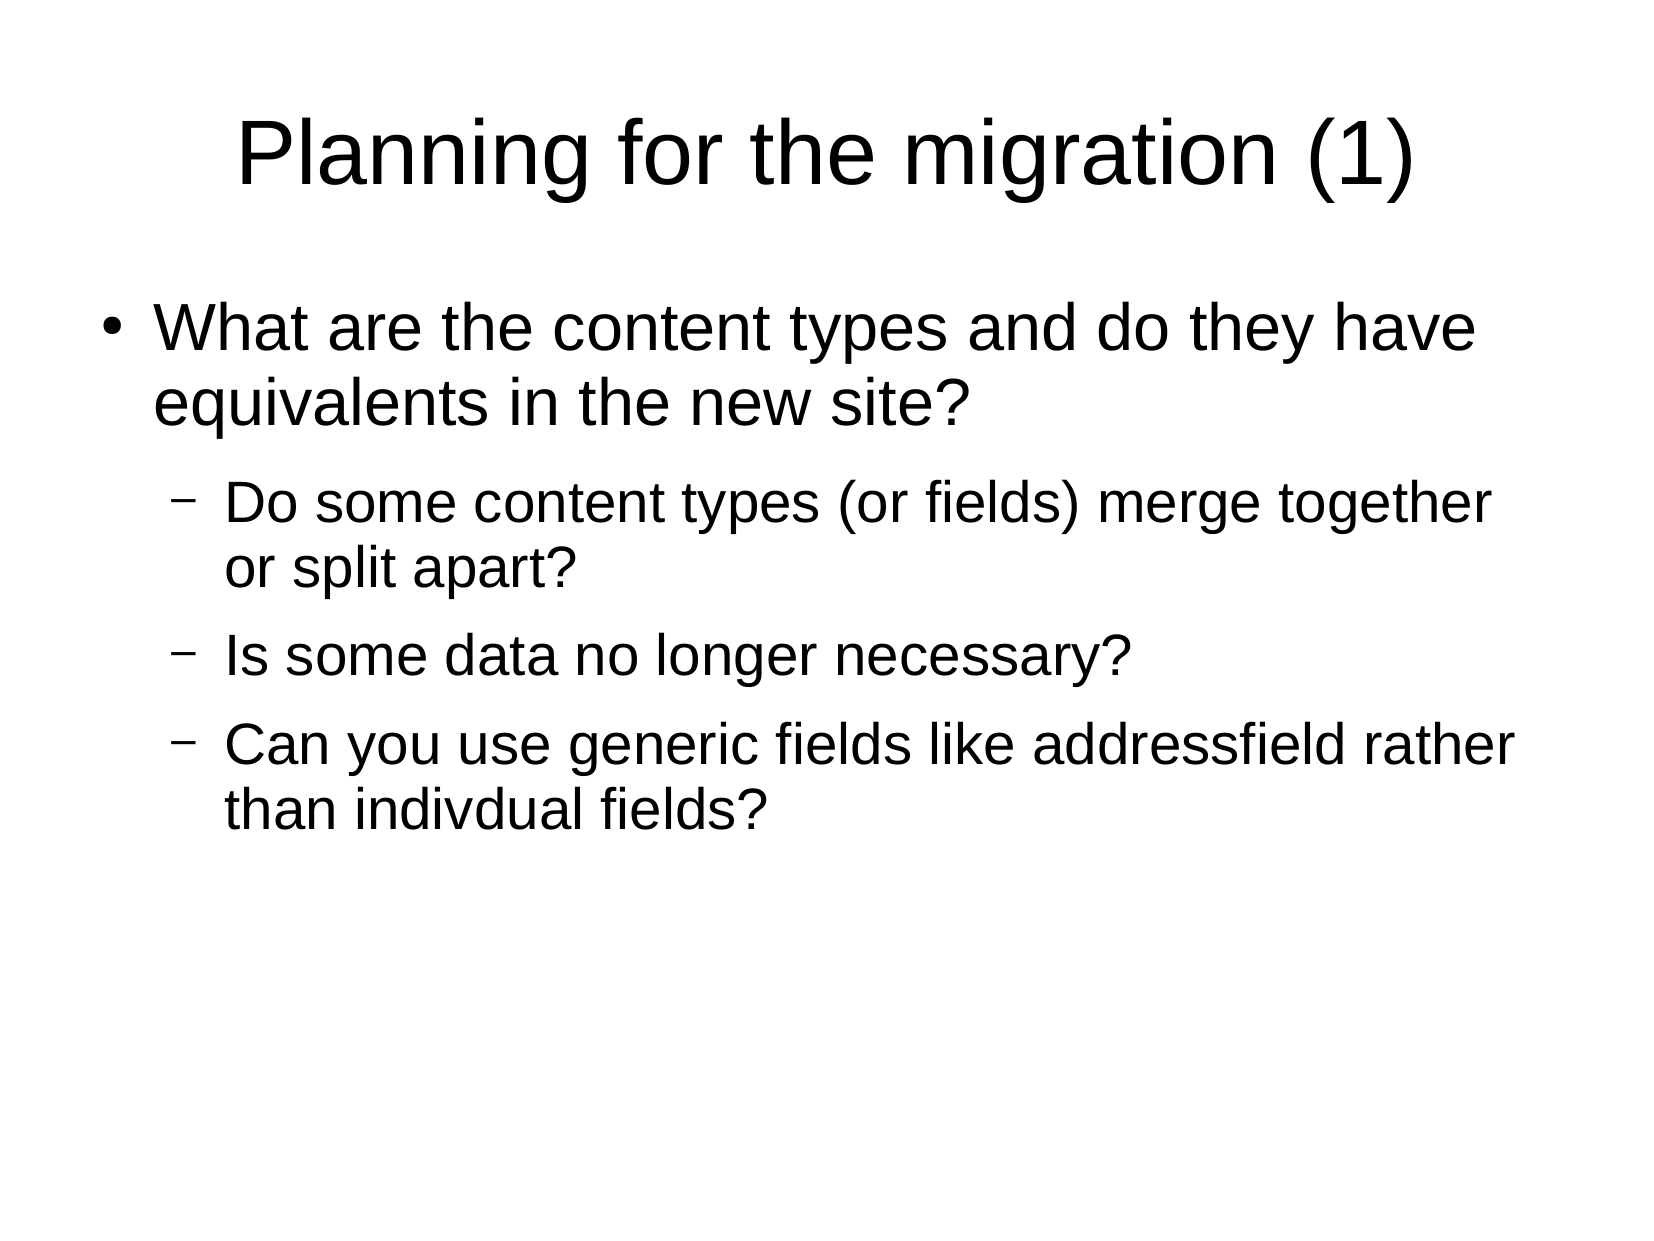

# Planning for the migration (1)
What are the content types and do they have equivalents in the new site?
Do some content types (or fields) merge together or split apart?
Is some data no longer necessary?
Can you use generic fields like addressfield rather than indivdual fields?